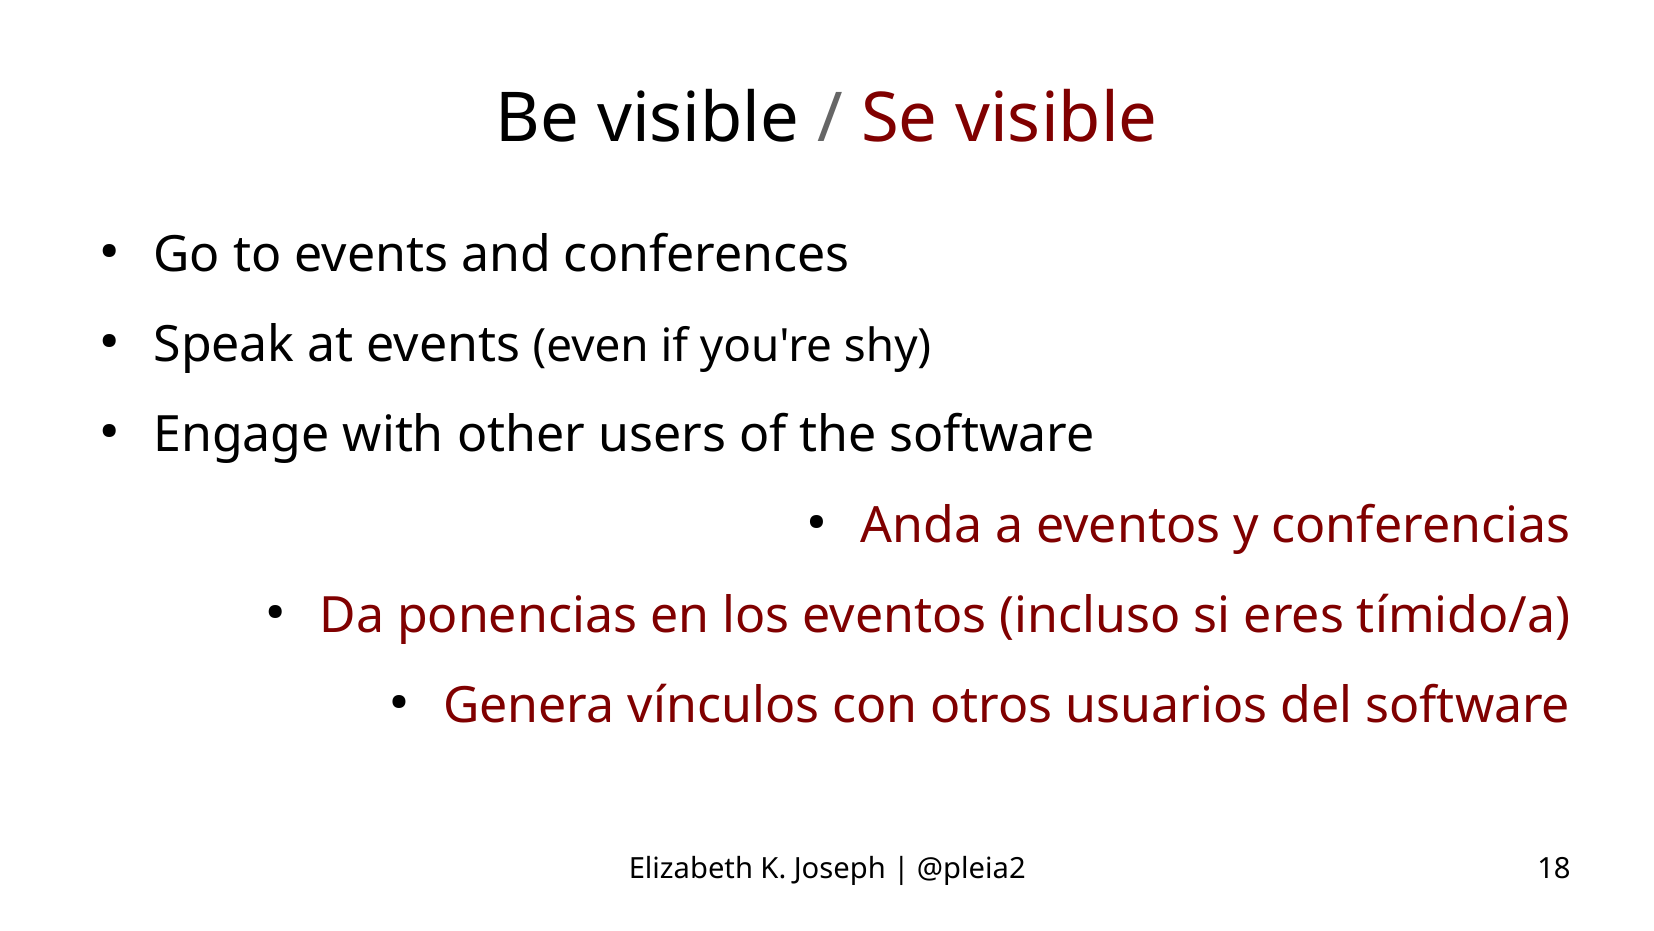

# Be visible / Se visible
Go to events and conferences
Speak at events (even if you're shy)
Engage with other users of the software
Anda a eventos y conferencias
Da ponencias en los eventos (incluso si eres tímido/a)
Genera vínculos con otros usuarios del software
Elizabeth K. Joseph | @pleia2
18